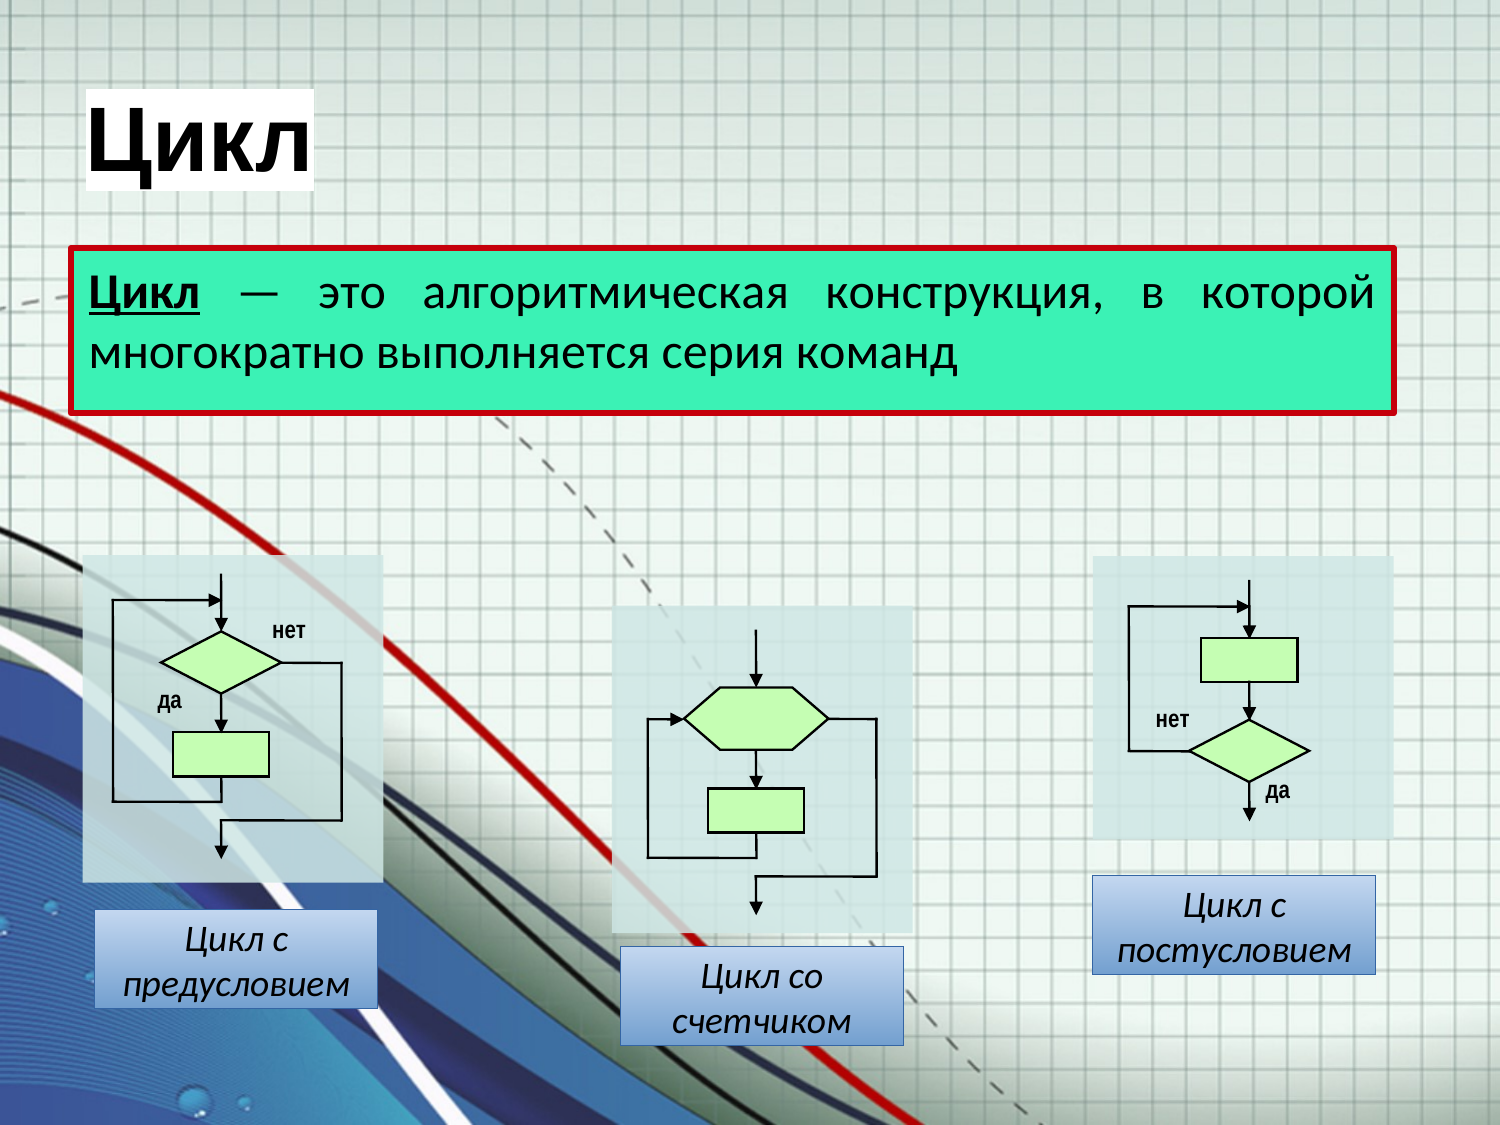

# Цикл
Цикл — это алгоритмическая конструкция, в которой многократно выполняется серия команд
нет
да
нет
да
Цикл с постусловием
Цикл с предусловием
Цикл со счетчиком